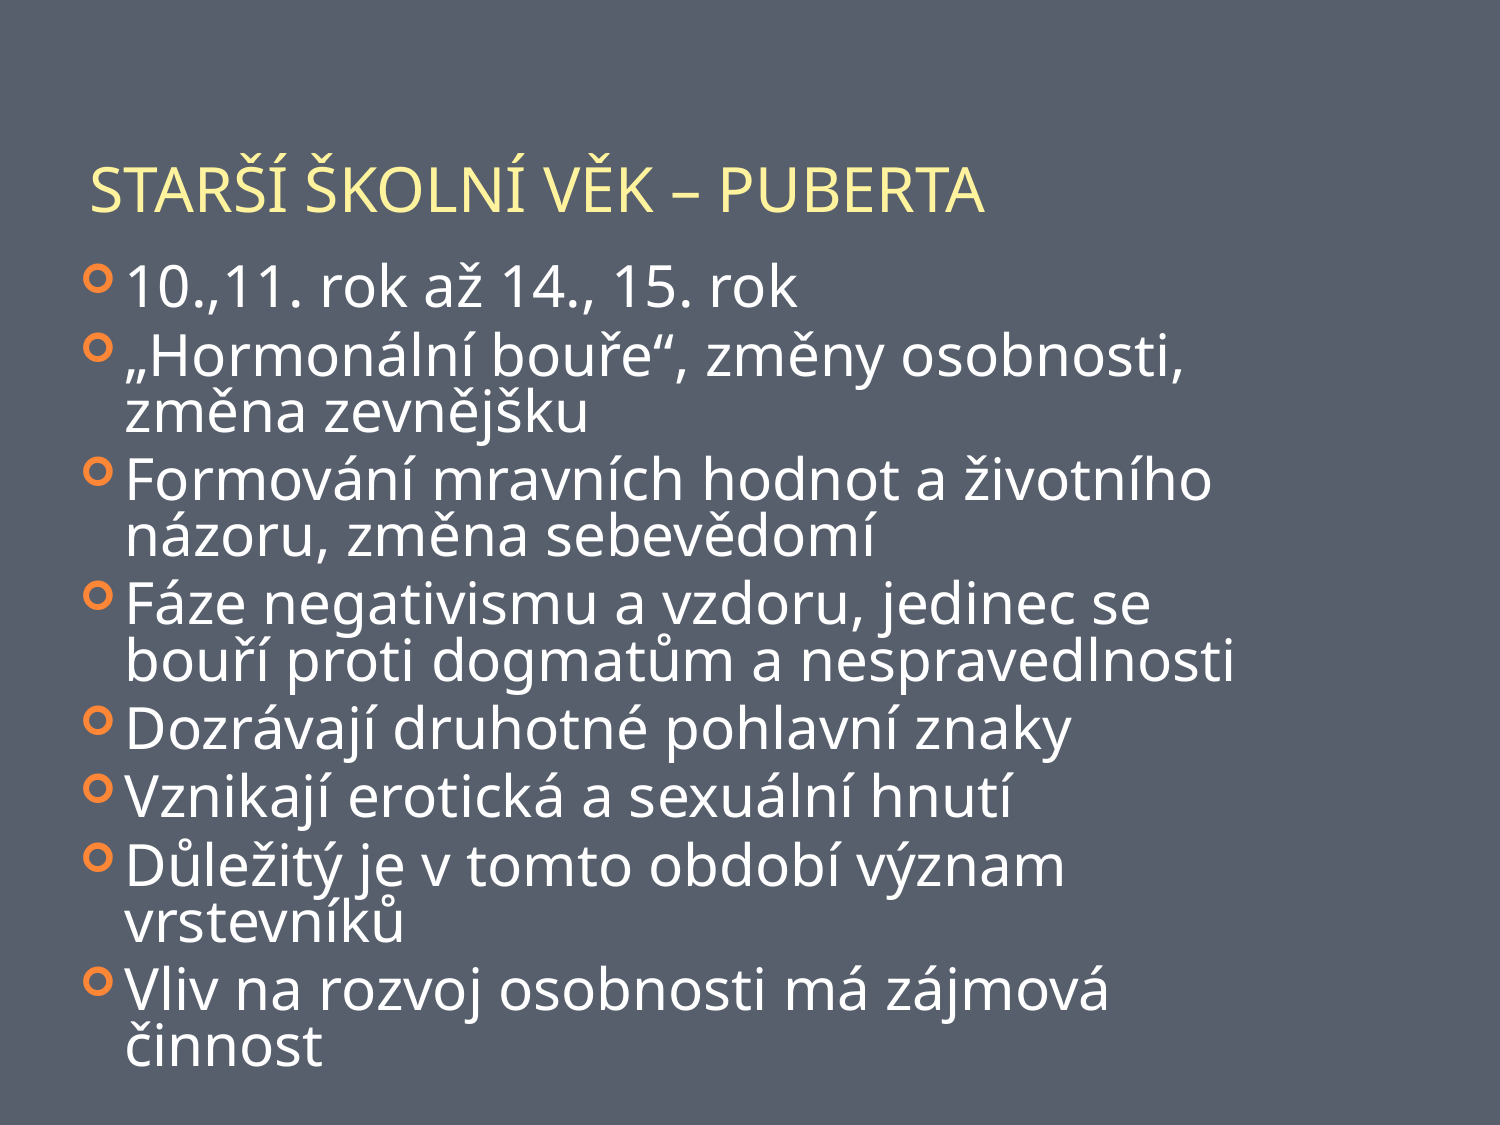

# STARŠÍ ŠKOLNÍ VĚK – PUBERTA
10.,11. rok až 14., 15. rok
„Hormonální bouře“, změny osobnosti, změna zevnějšku
Formování mravních hodnot a životního názoru, změna sebevědomí
Fáze negativismu a vzdoru, jedinec se bouří proti dogmatům a nespravedlnosti
Dozrávají druhotné pohlavní znaky
Vznikají erotická a sexuální hnutí
Důležitý je v tomto období význam vrstevníků
Vliv na rozvoj osobnosti má zájmová činnost